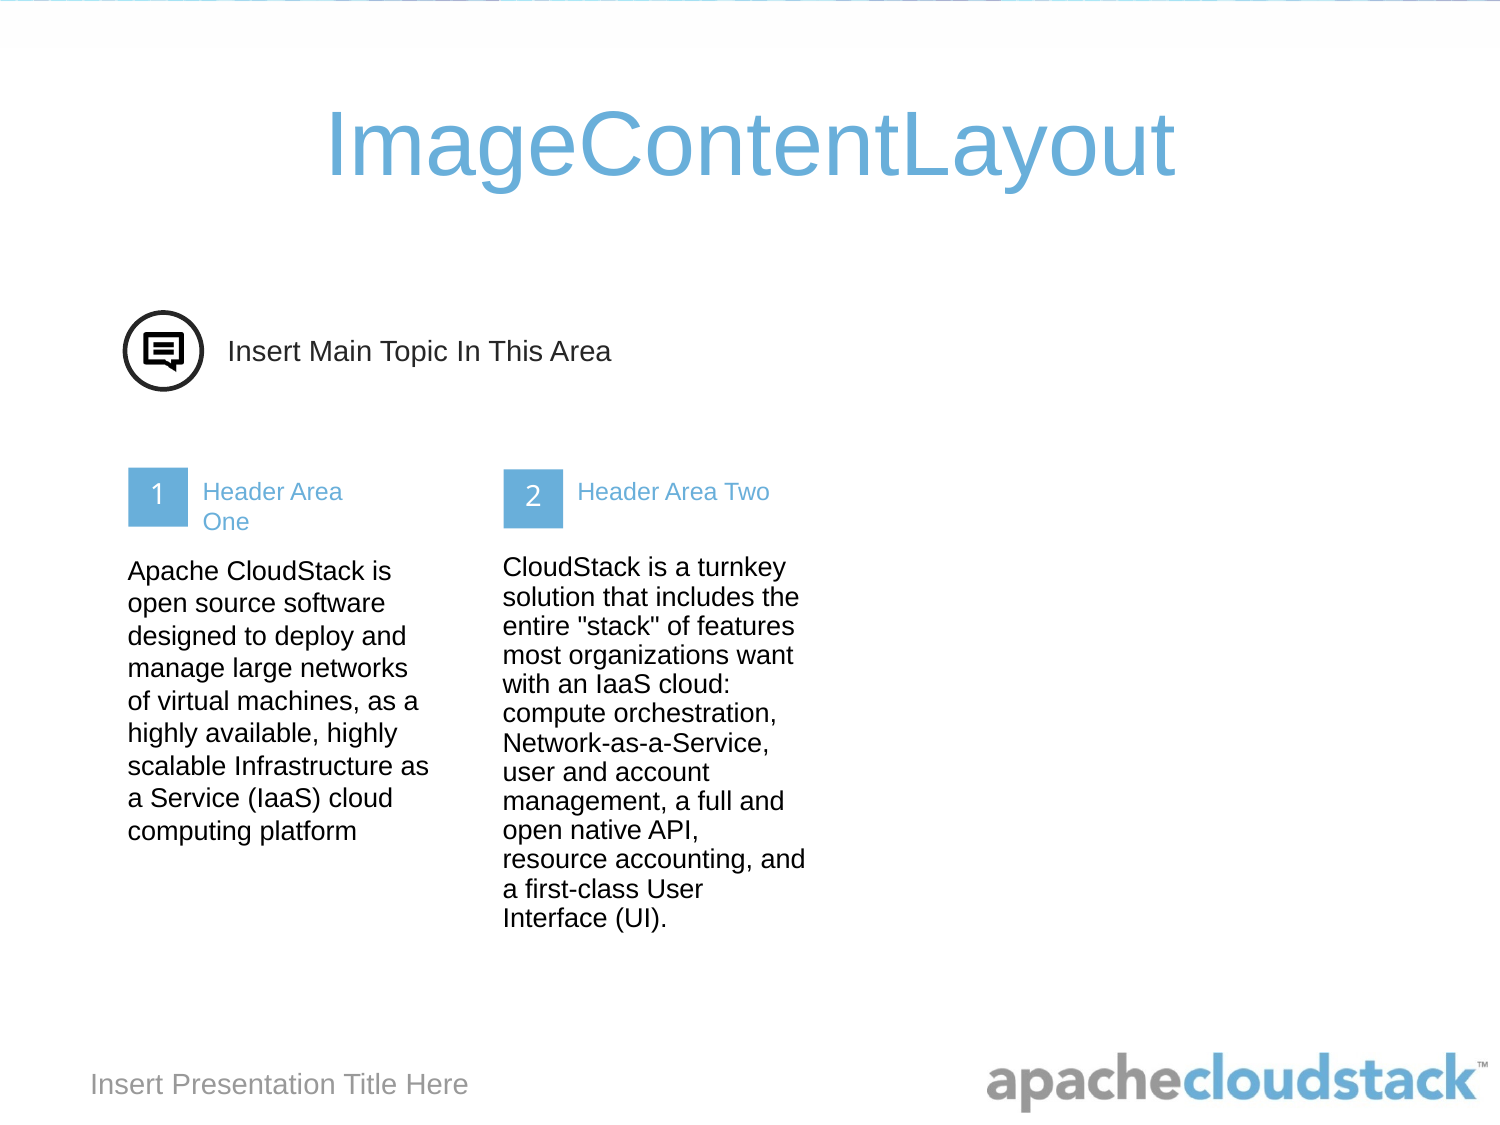

# ImageContentLayout
Insert Main Topic In This Area
1
Header Area One
Header Area Two
2
Apache CloudStack is open source software designed to deploy and manage large networks of virtual machines, as a highly available, highly scalable Infrastructure as a Service (IaaS) cloud computing platform
CloudStack is a turnkey solution that includes the entire "stack" of features most organizations want with an IaaS cloud: compute orchestration, Network-as-a-Service, user and account management, a full and open native API, resource accounting, and a first-class User Interface (UI).
Insert Presentation Title Here